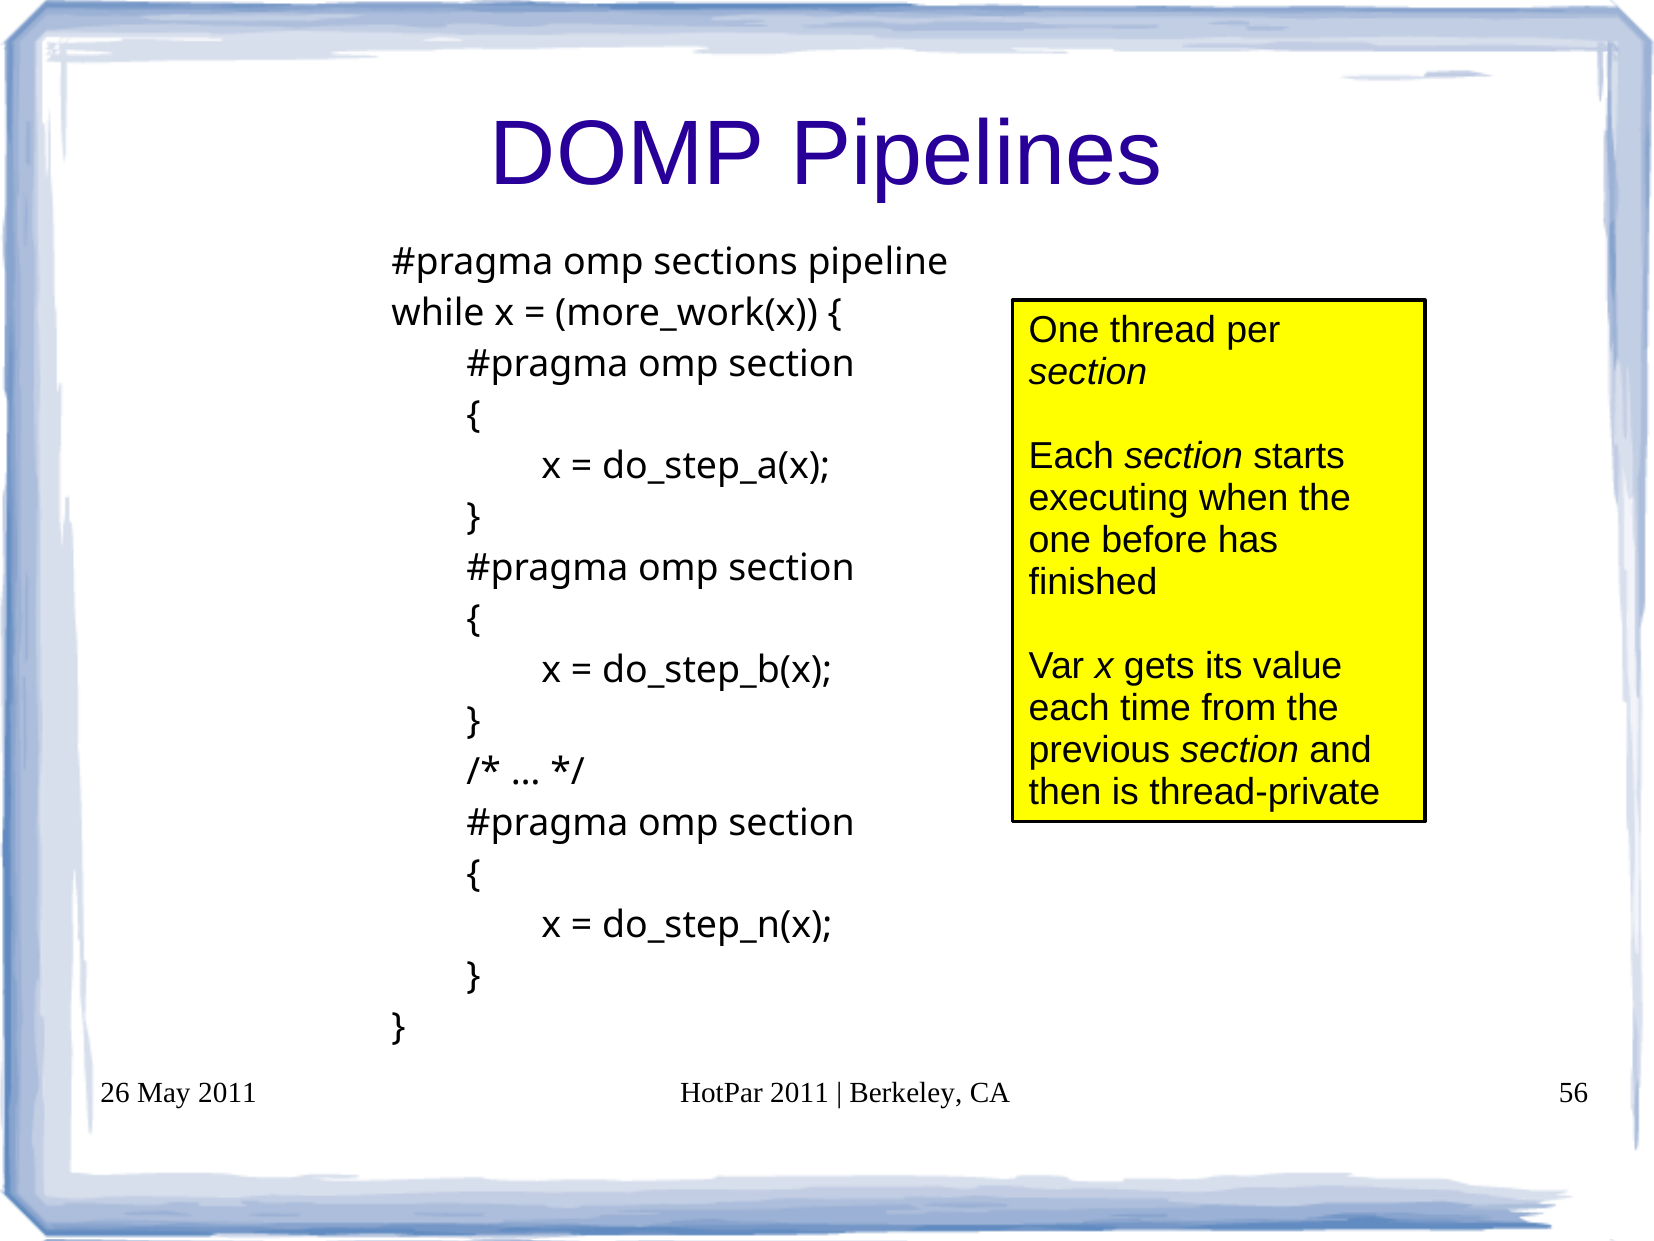

# DOMP Pipelines
#pragma omp sections pipeline
while x = (more_work(x)) {
	#pragma omp section
	{
		x = do_step_a(x);
	}
	#pragma omp section
	{
		x = do_step_b(x);
	}
	/* … */
	#pragma omp section
	{
		x = do_step_n(x);
	}
}
One thread per section
Each section starts executing when the one before has finished
Var x gets its value each time from the previous section and then is thread-private
26 May 2011
HotPar 2011 | Berkeley, CA
56